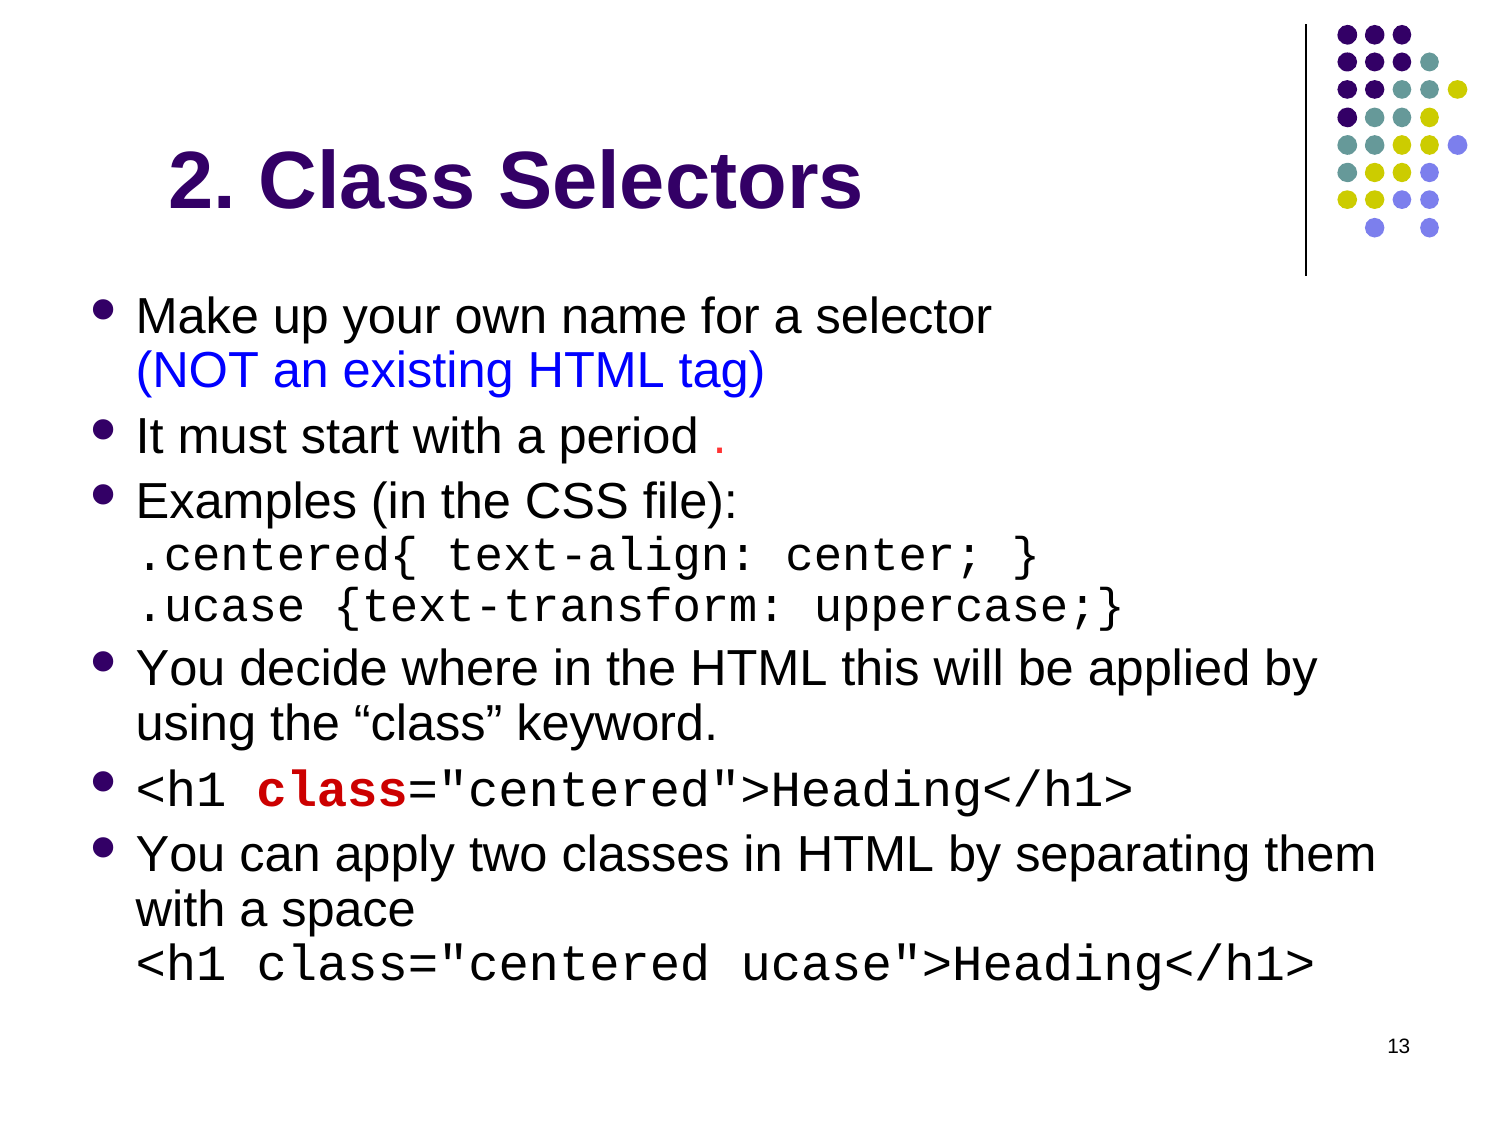

# 2. Class Selectors
Make up your own name for a selector
(NOT an existing HTML tag)
It must start with a period .
Examples (in the CSS file):
.centered{ text-align: center; }
.ucase {text-transform: uppercase;}
You decide where in the HTML this will be applied by using the “class” keyword.
<h1 class="centered">Heading</h1>
You can apply two classes in HTML by separating them with a space
<h1 class="centered ucase">Heading</h1>